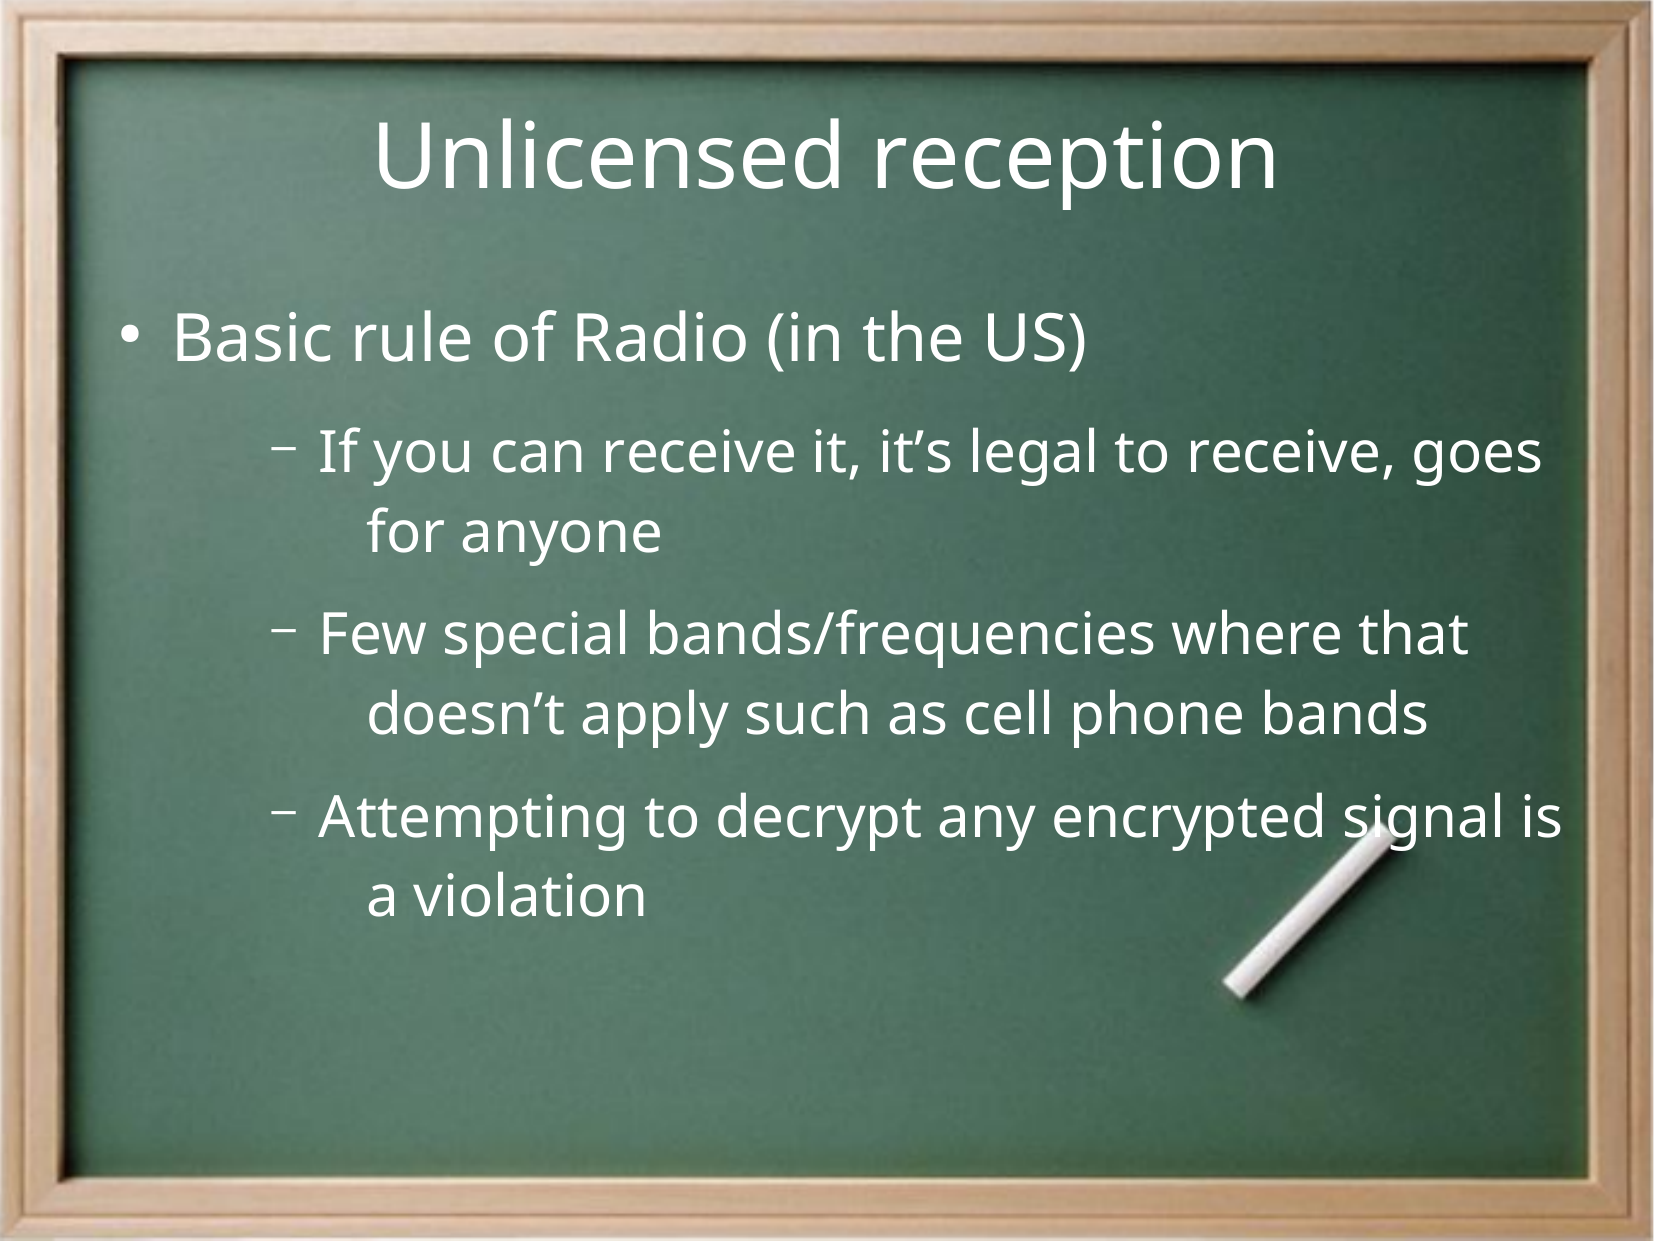

# Unlicensed reception
Basic rule of Radio (in the US)
If you can receive it, it’s legal to receive, goes for anyone
Few special bands/frequencies where that doesn’t apply such as cell phone bands
Attempting to decrypt any encrypted signal is a violation